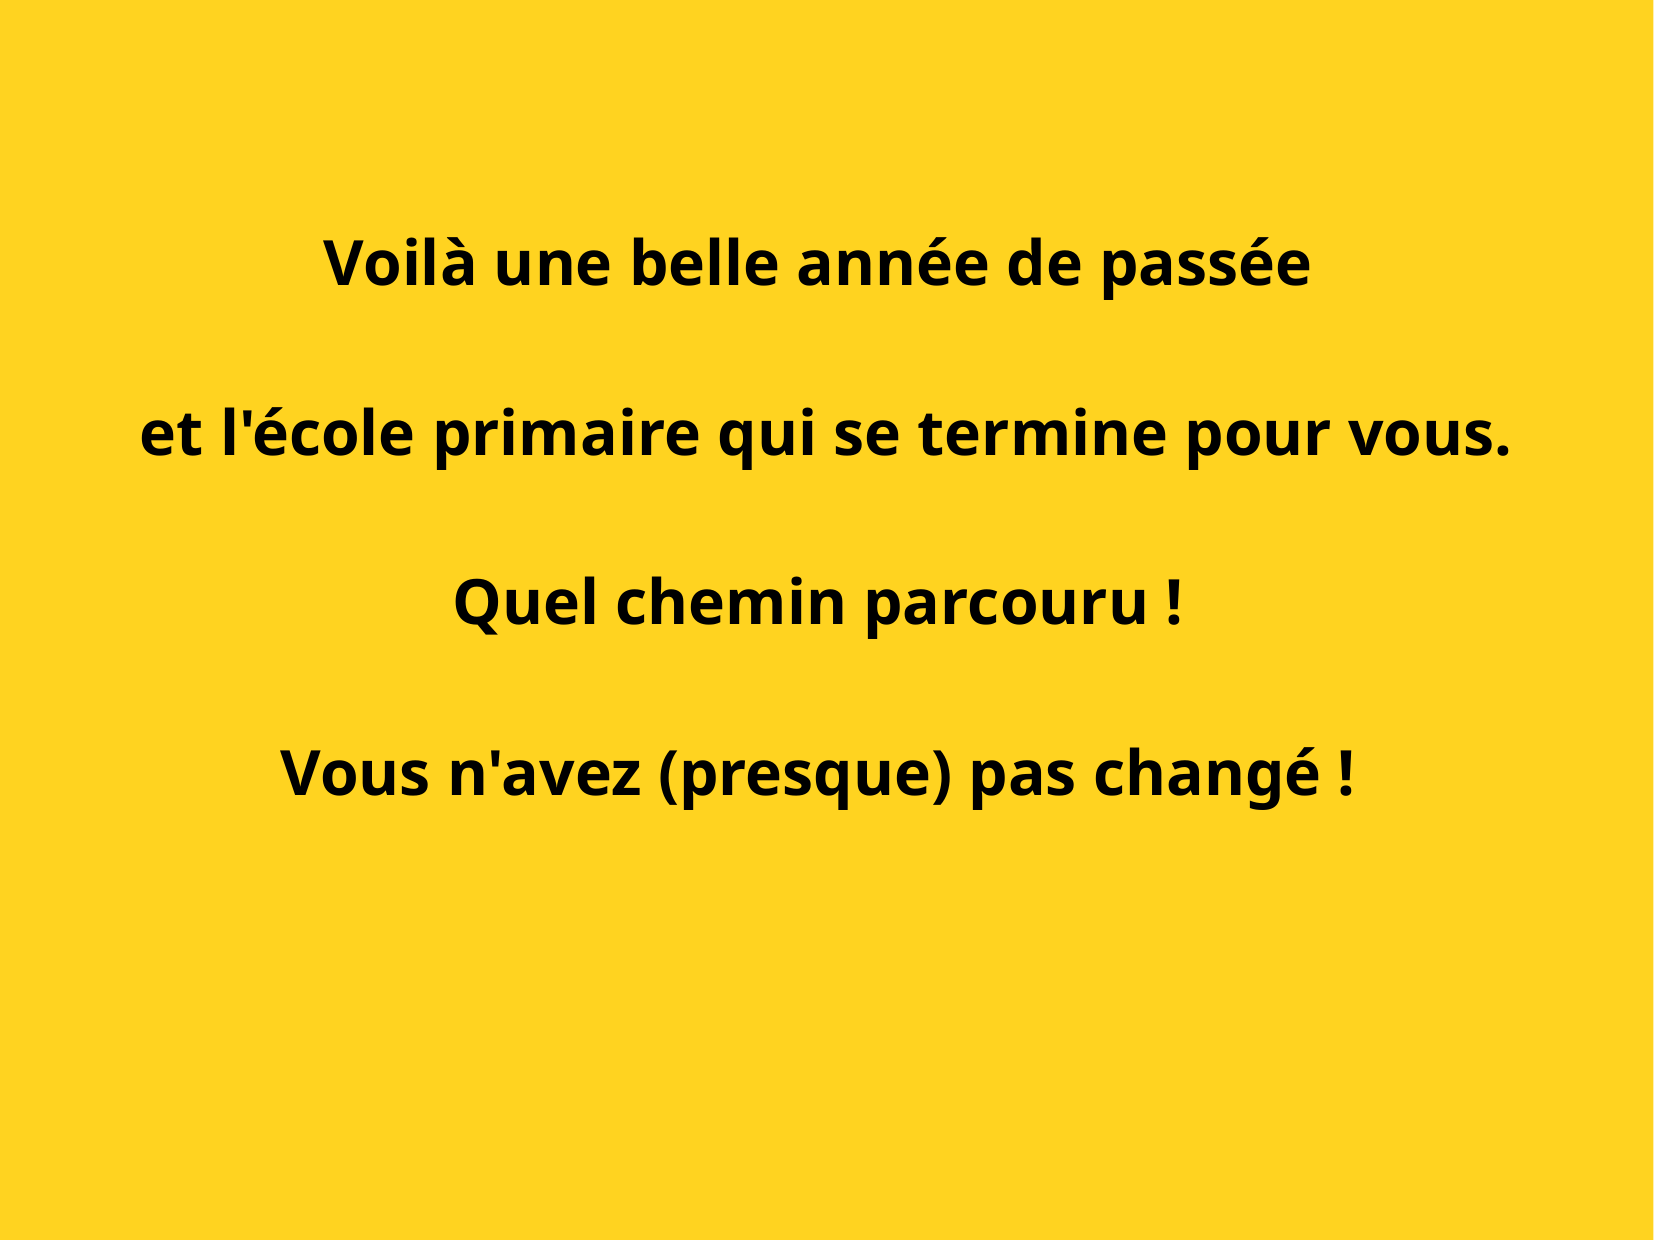

Voilà une belle année de passée
et l'école primaire qui se termine pour vous.
Quel chemin parcouru !
Vous n'avez (presque) pas changé !